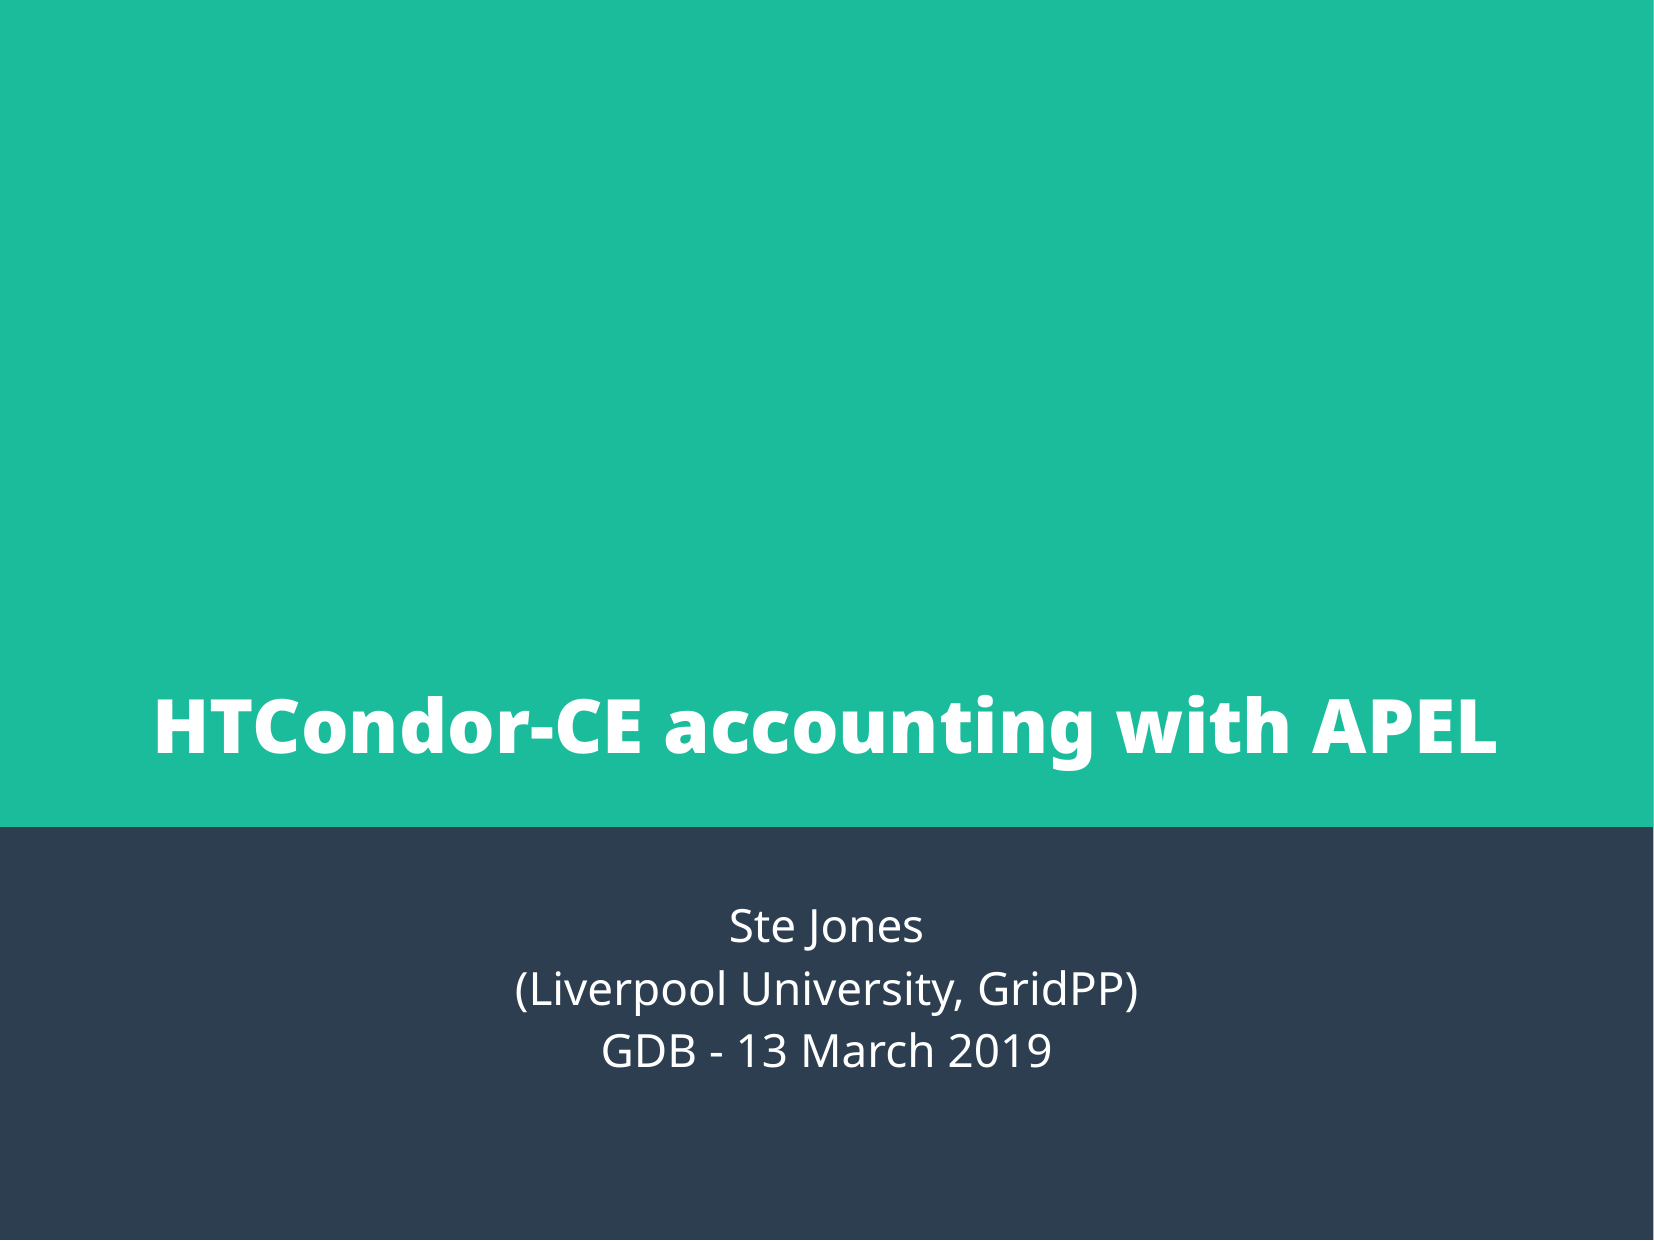

# HTCondor-CE accounting with APEL
Ste Jones
(Liverpool University, GridPP)
GDB - 13 March 2019